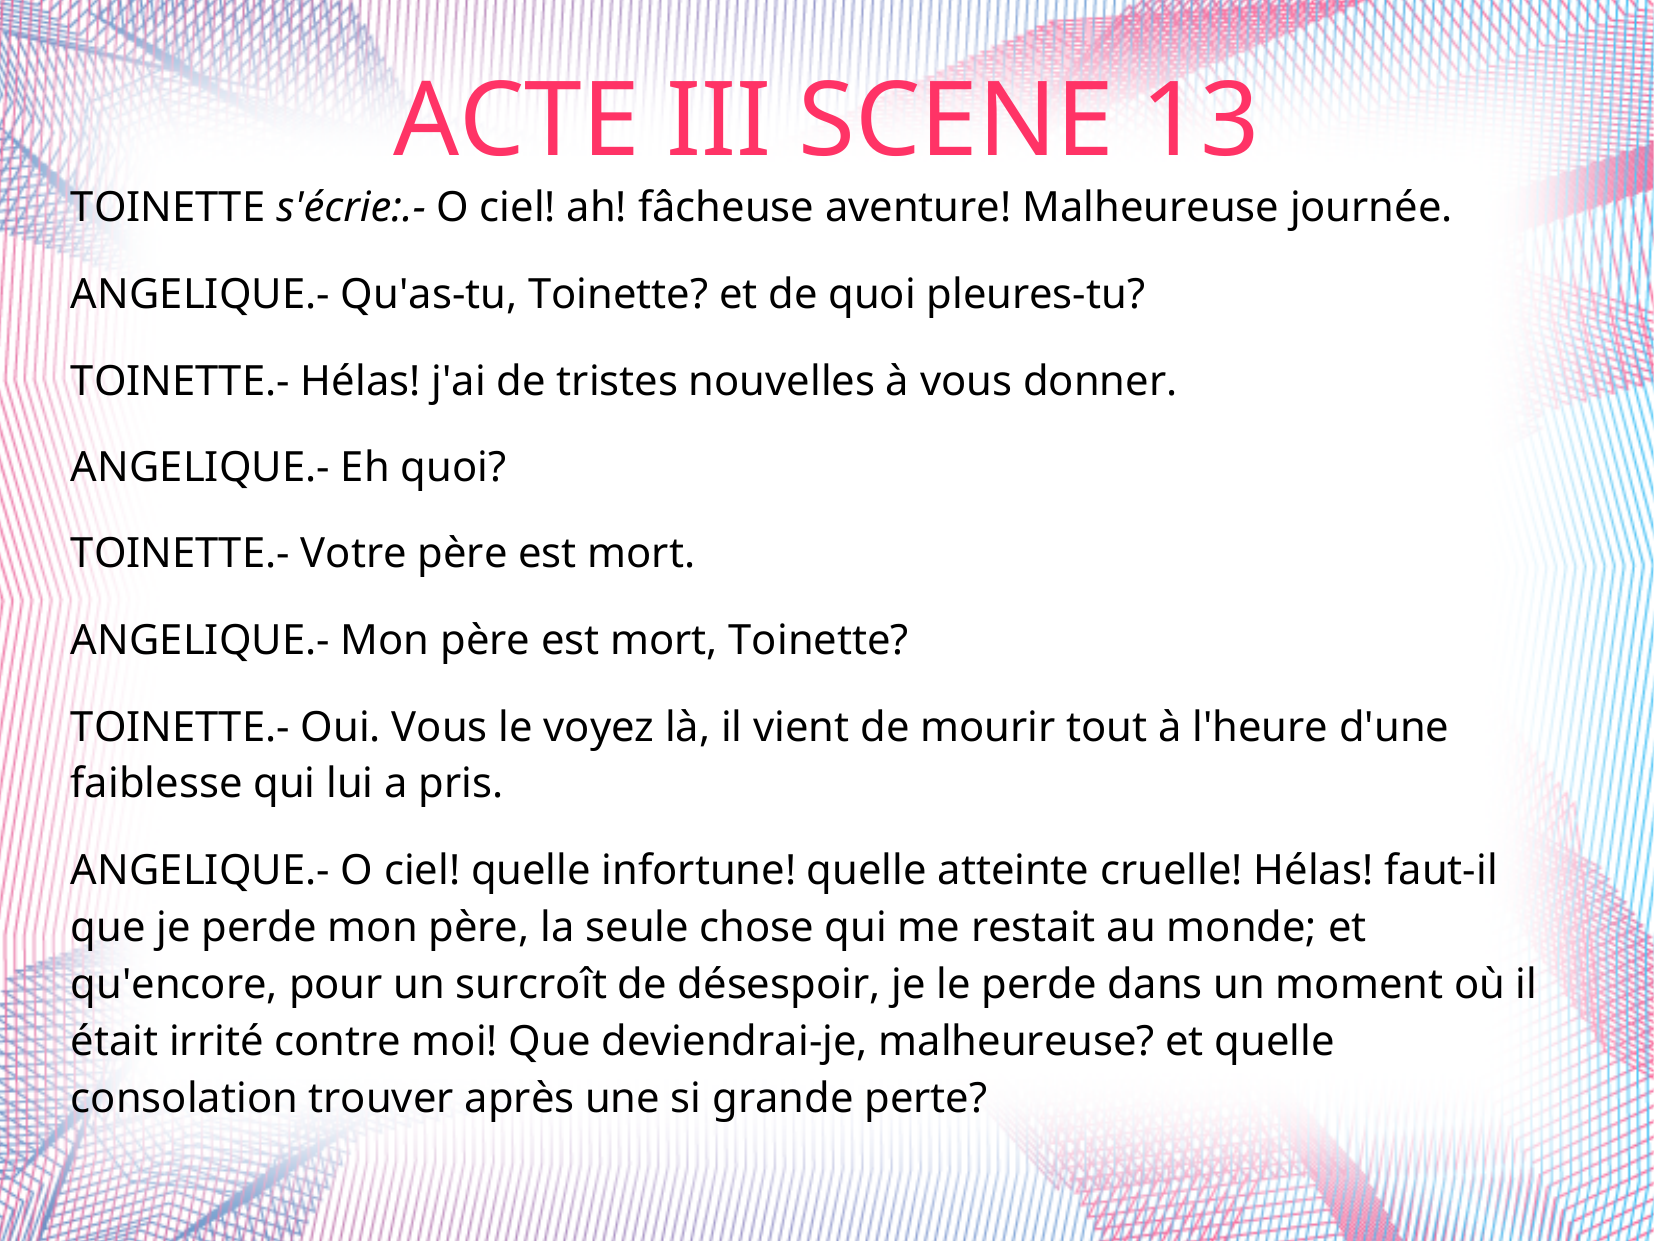

# ACTE III SCENE 13
TOINETTE s'écrie:.- O ciel! ah! fâcheuse aventure! Malheureuse journée.
ANGELIQUE.- Qu'as-tu, Toinette? et de quoi pleures-tu?
TOINETTE.- Hélas! j'ai de tristes nouvelles à vous donner.
ANGELIQUE.- Eh quoi?
TOINETTE.- Votre père est mort.
ANGELIQUE.- Mon père est mort, Toinette?
TOINETTE.- Oui. Vous le voyez là, il vient de mourir tout à l'heure d'une faiblesse qui lui a pris.
ANGELIQUE.- O ciel! quelle infortune! quelle atteinte cruelle! Hélas! faut-il que je perde mon père, la seule chose qui me restait au monde; et qu'encore, pour un surcroît de désespoir, je le perde dans un moment où il était irrité contre moi! Que deviendrai-je, malheureuse? et quelle consolation trouver après une si grande perte?